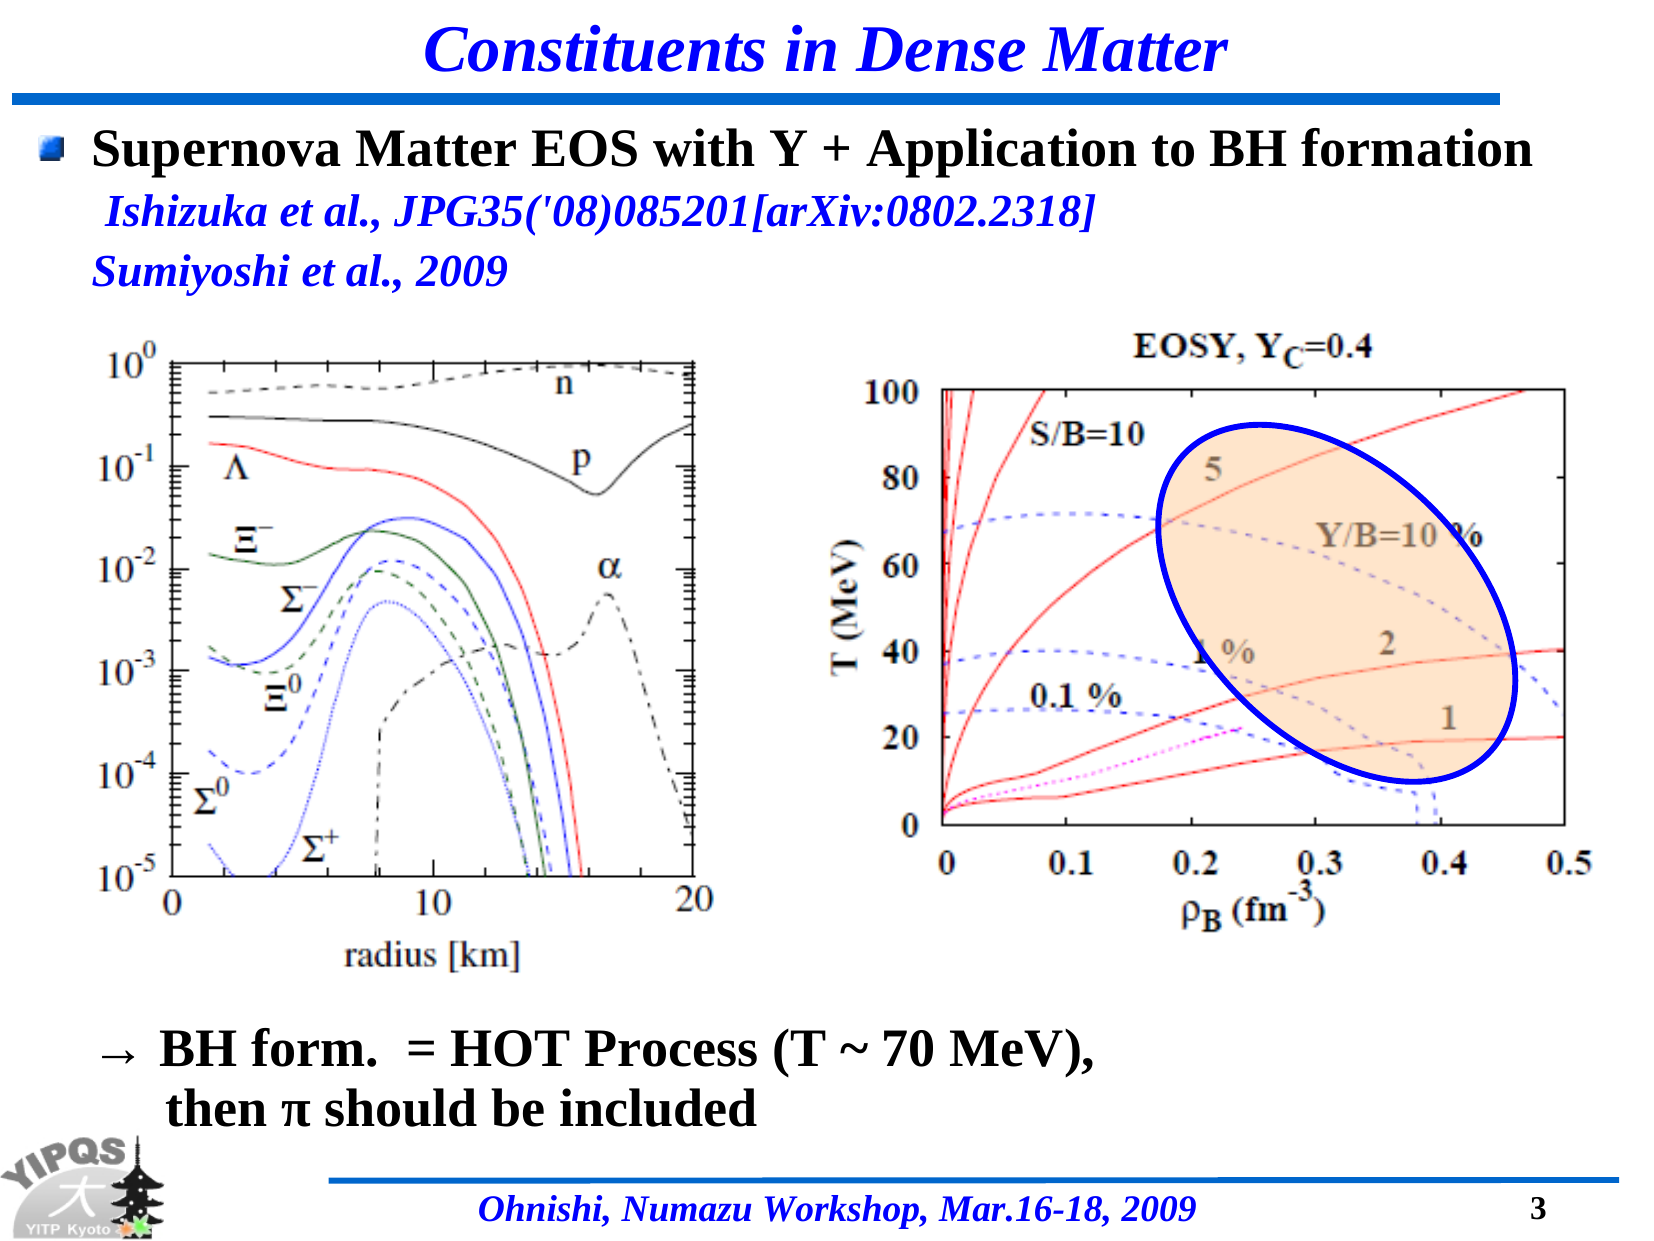

# Constituents in Dense Matter
Supernova Matter EOS with Y + Application to BH formation
 Ishizuka et al., JPG35('08)085201[arXiv:0802.2318]
Sumiyoshi et al., 2009
→ BH form. = HOT Process (T ~ 70 MeV),
	then π should be included